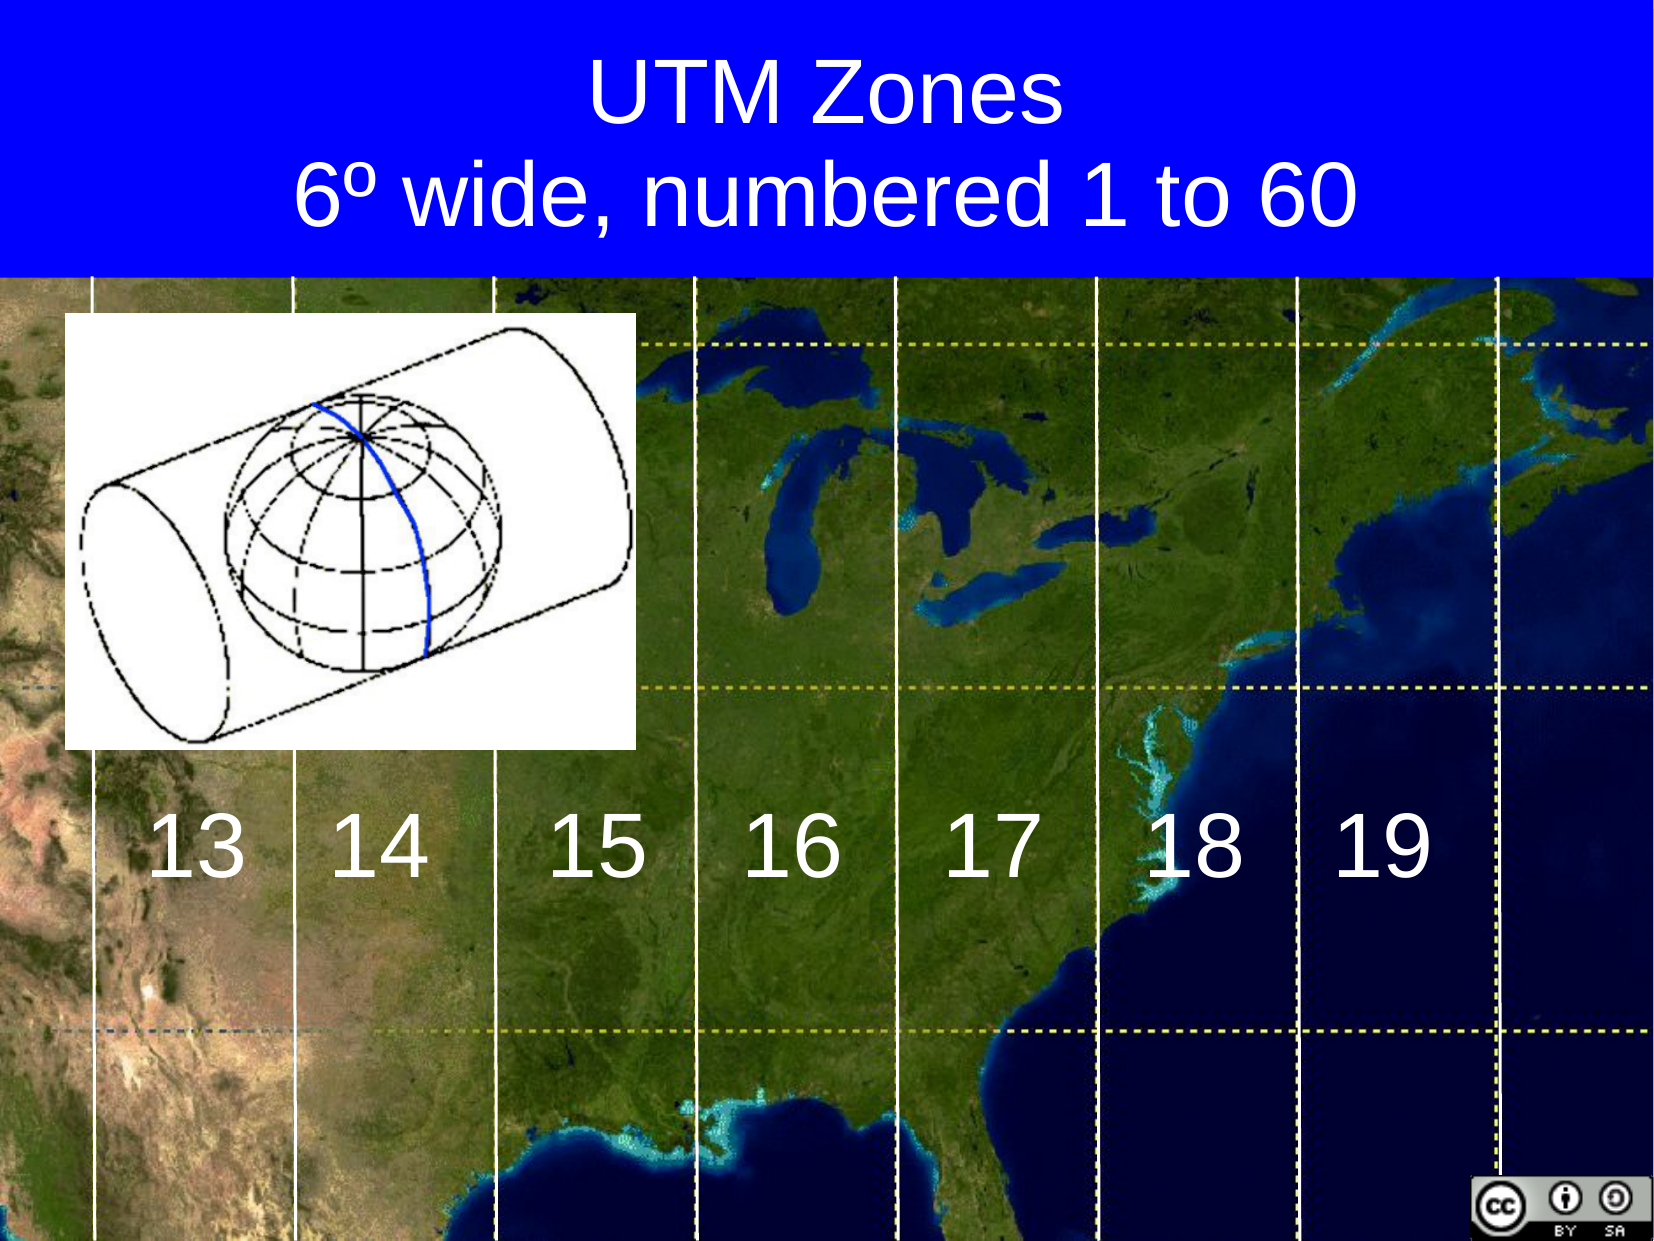

# UTM Zones 6º wide, numbered 1 to 60
13
14
15
16
17
18
19